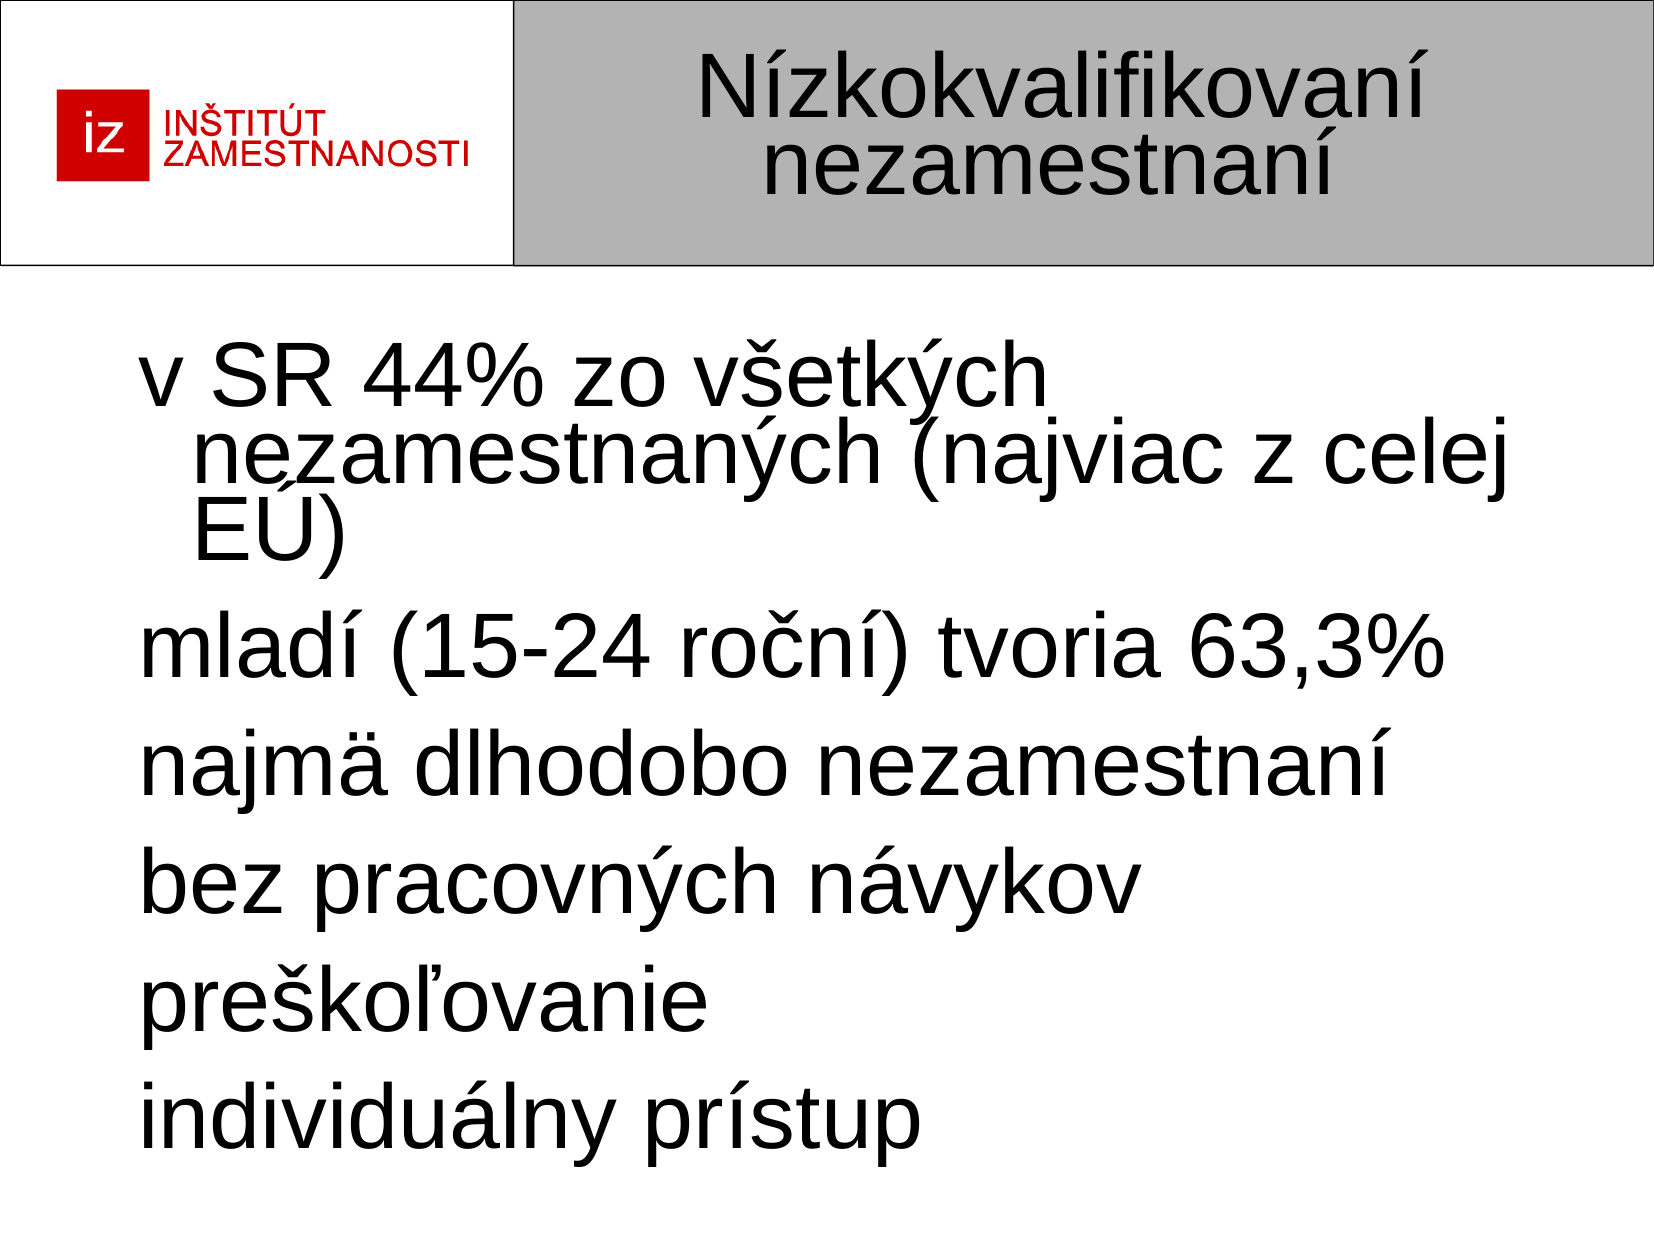

# Nízkokvalifikovaní nezamestnaní
v SR 44% zo všetkých nezamestnaných (najviac z celej EÚ)
mladí (15-24 roční) tvoria 63,3%
najmä dlhodobo nezamestnaní
bez pracovných návykov
preškoľovanie
individuálny prístup